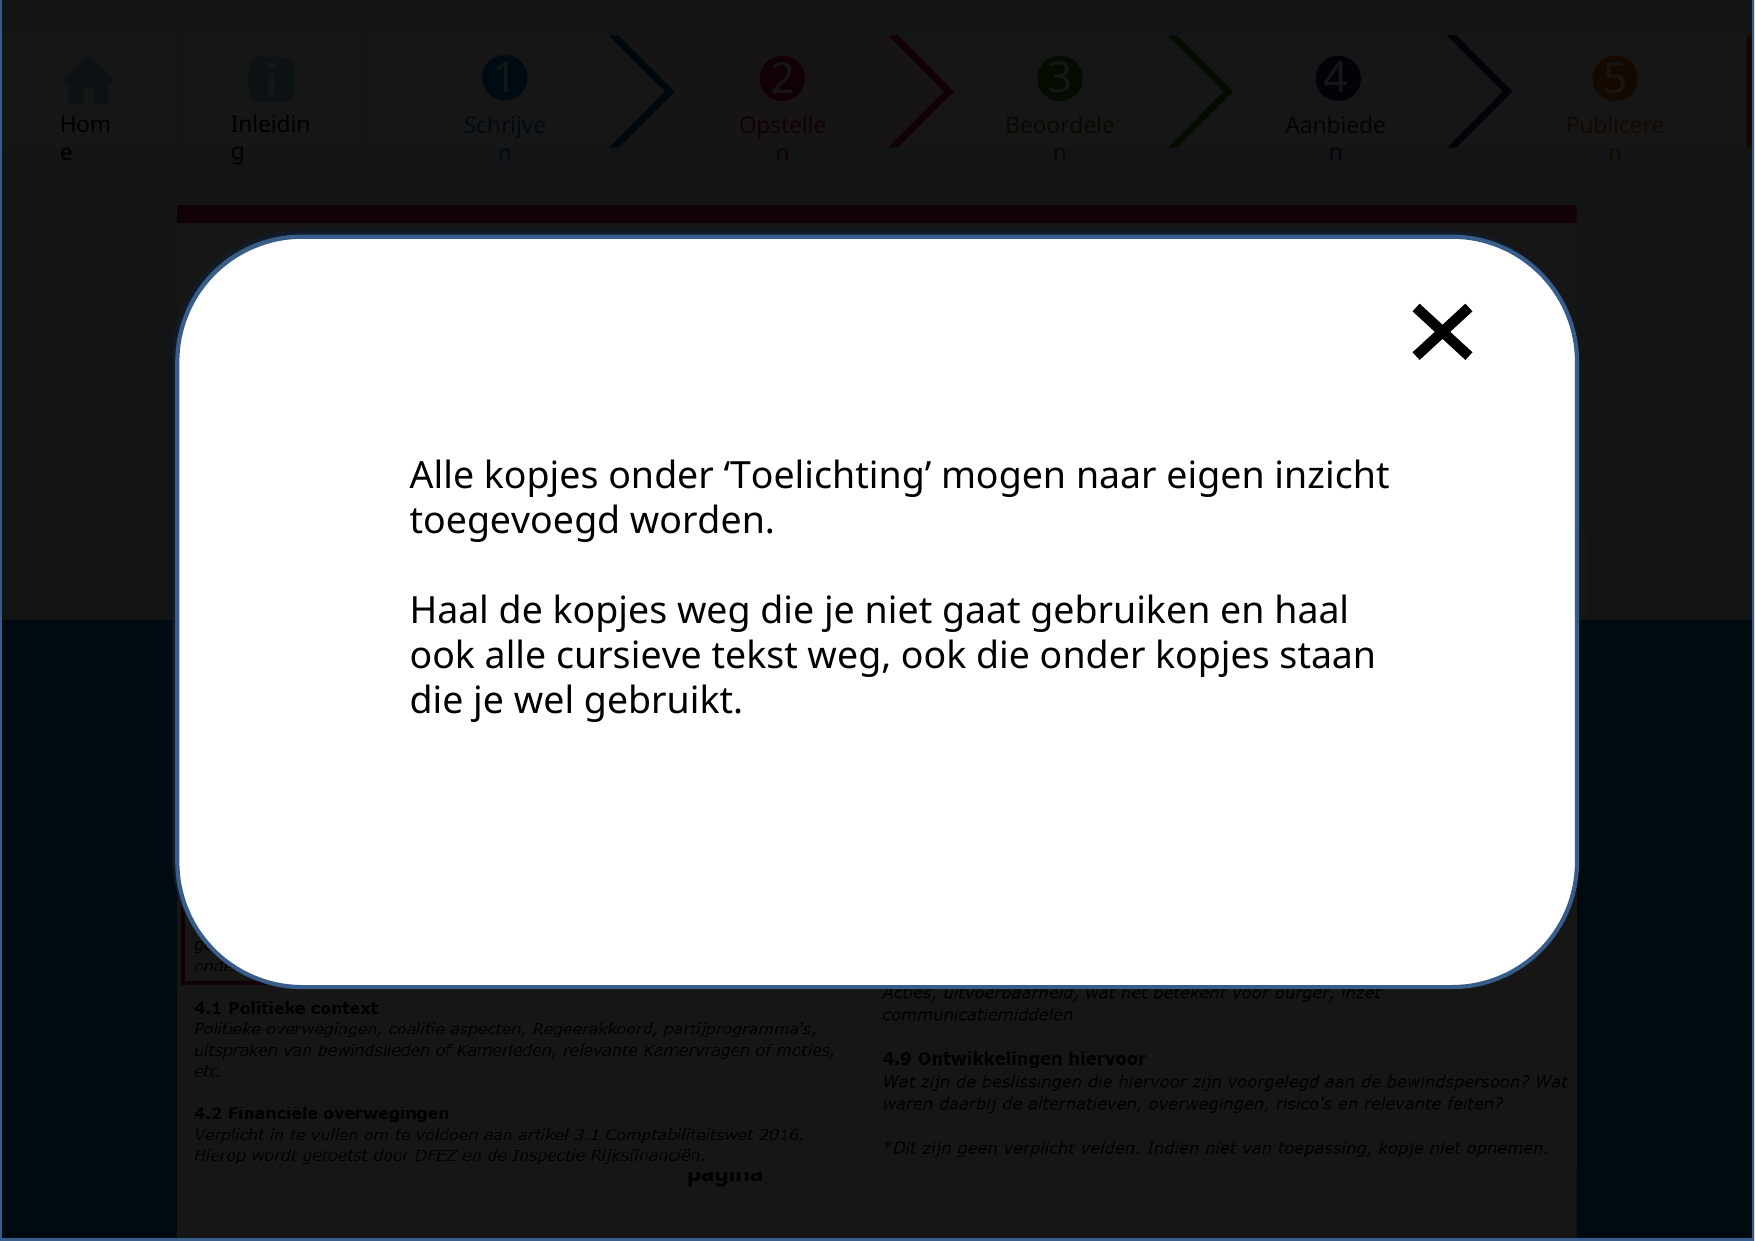

De eerste drie kopjes zijn verplichte velden.
Je mag kopjes toevoegen als dat jou helpt om alle benodigde informatie in de beslisnota te zetten.
Alle kopjes onder ‘Toelichting’ mogen naar eigen inzicht toegevoegd worden.
Haal de kopjes weg die je niet gaat gebruiken en haal ook alle cursieve tekst weg, ook die onder kopjes staan die je wel gebruikt.
Hier moet nog tekst bijkomen.
1
Schrijven
3
Beoordelen
4
Aanbieden
2
Opstellen
5
Publiceren
Inleiding
Home
Opstellen of selecteren van de beslisnota
2
Format beslisnota 1/2
Klik op een van de vlakken voor meer informatie
< Vorige pagina